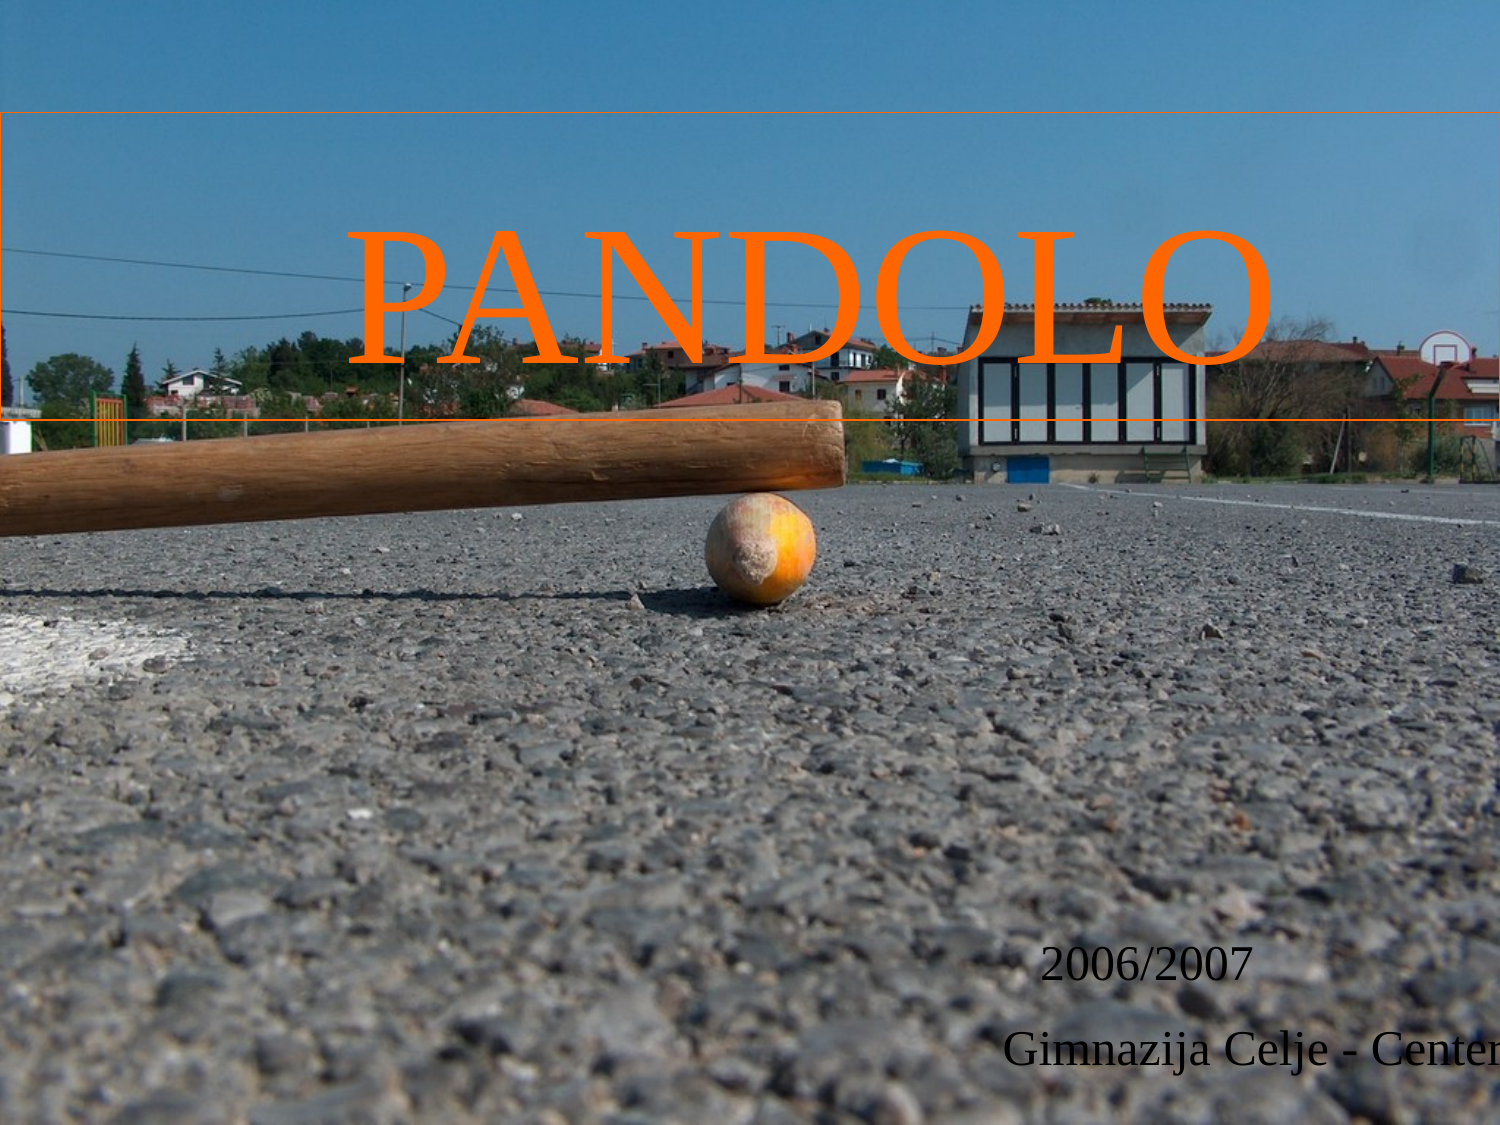

PANDOLO
#
 2006/2007
Gimnazija Celje - Center